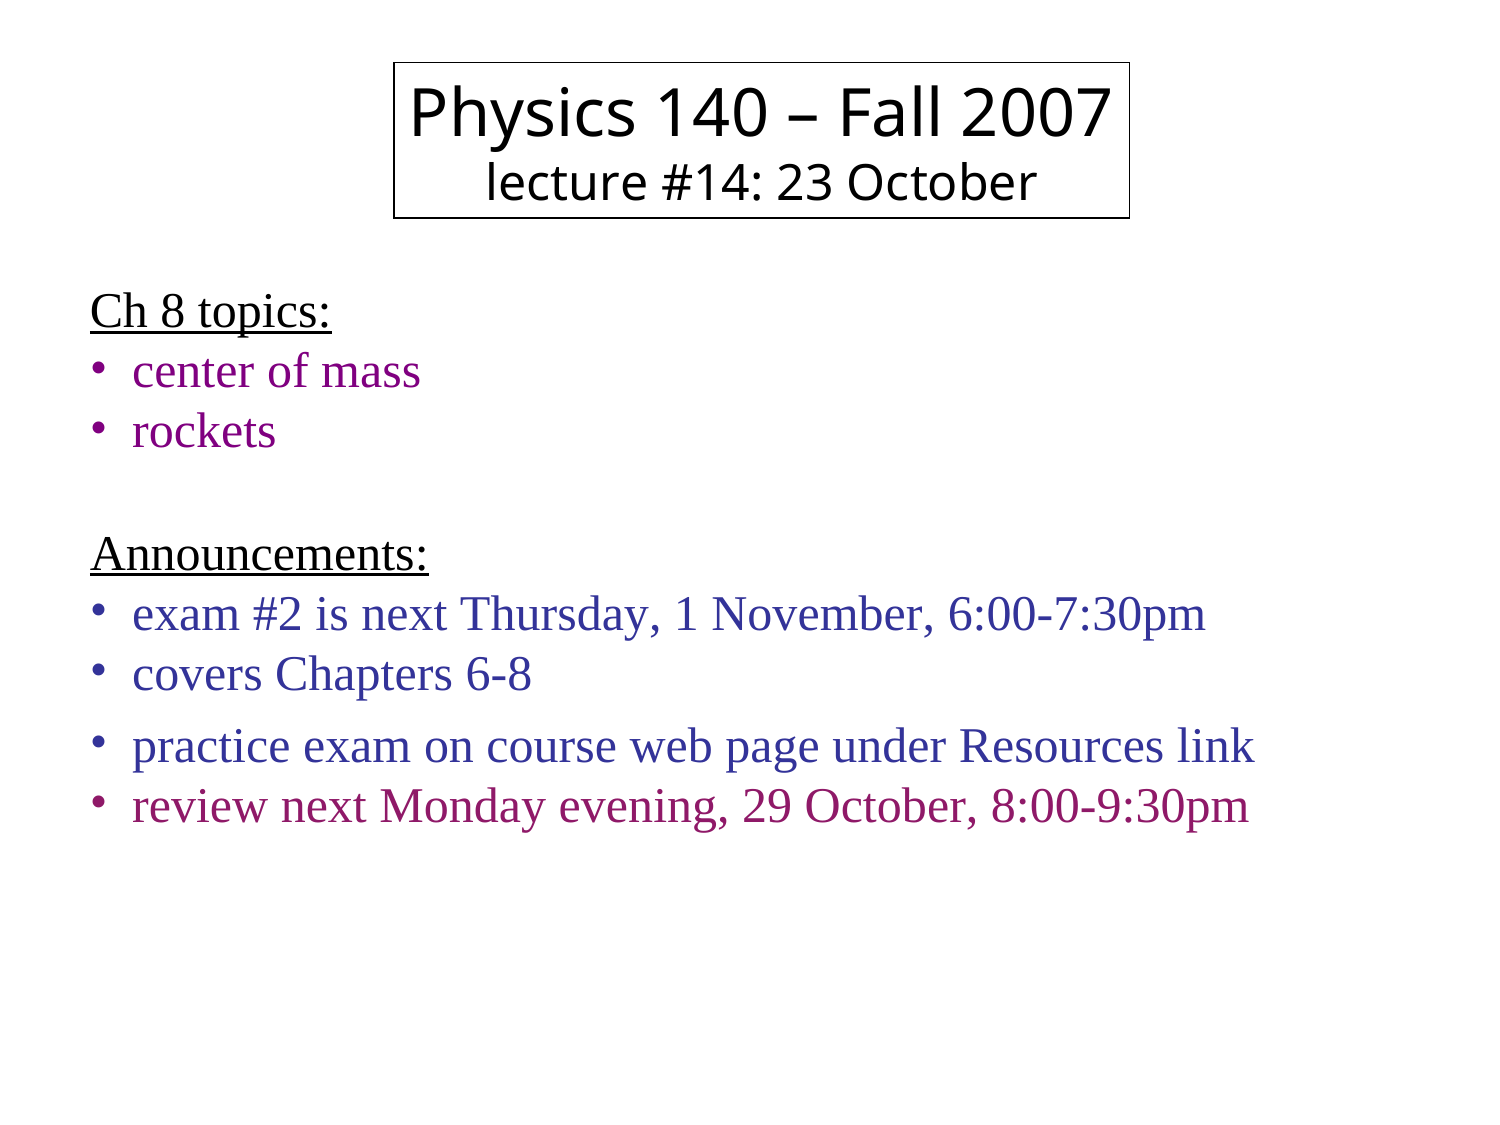

Physics 140 – Fall 2007
lecture #14: 23 October
Ch 8 topics:
 center of mass
 rockets
Announcements:
 exam #2 is next Thursday, 1 November, 6:00-7:30pm
 covers Chapters 6-8
 practice exam on course web page under Resources link
 review next Monday evening, 29 October, 8:00-9:30pm